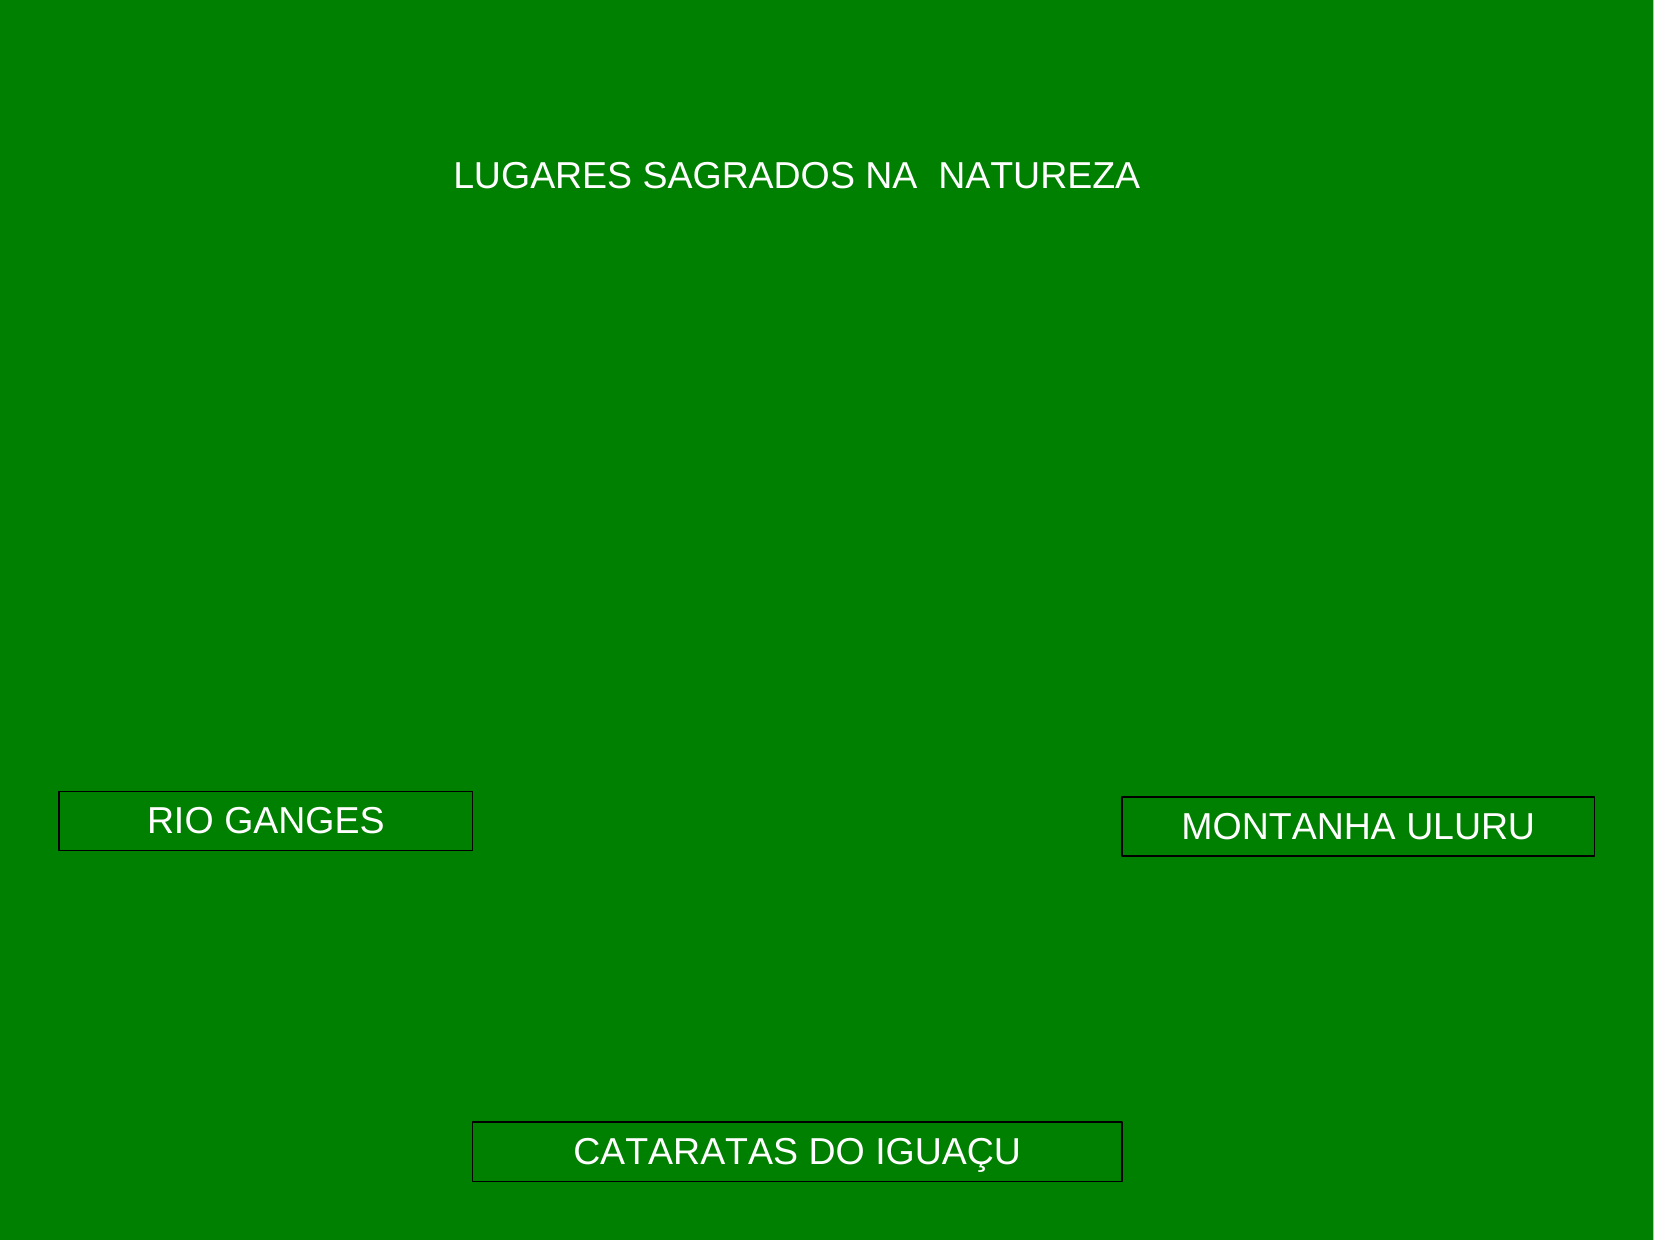

LUGARES SAGRADOS NA NATUREZA
RIO GANGES
MONTANHA ULURU
CATARATAS DO IGUAÇU